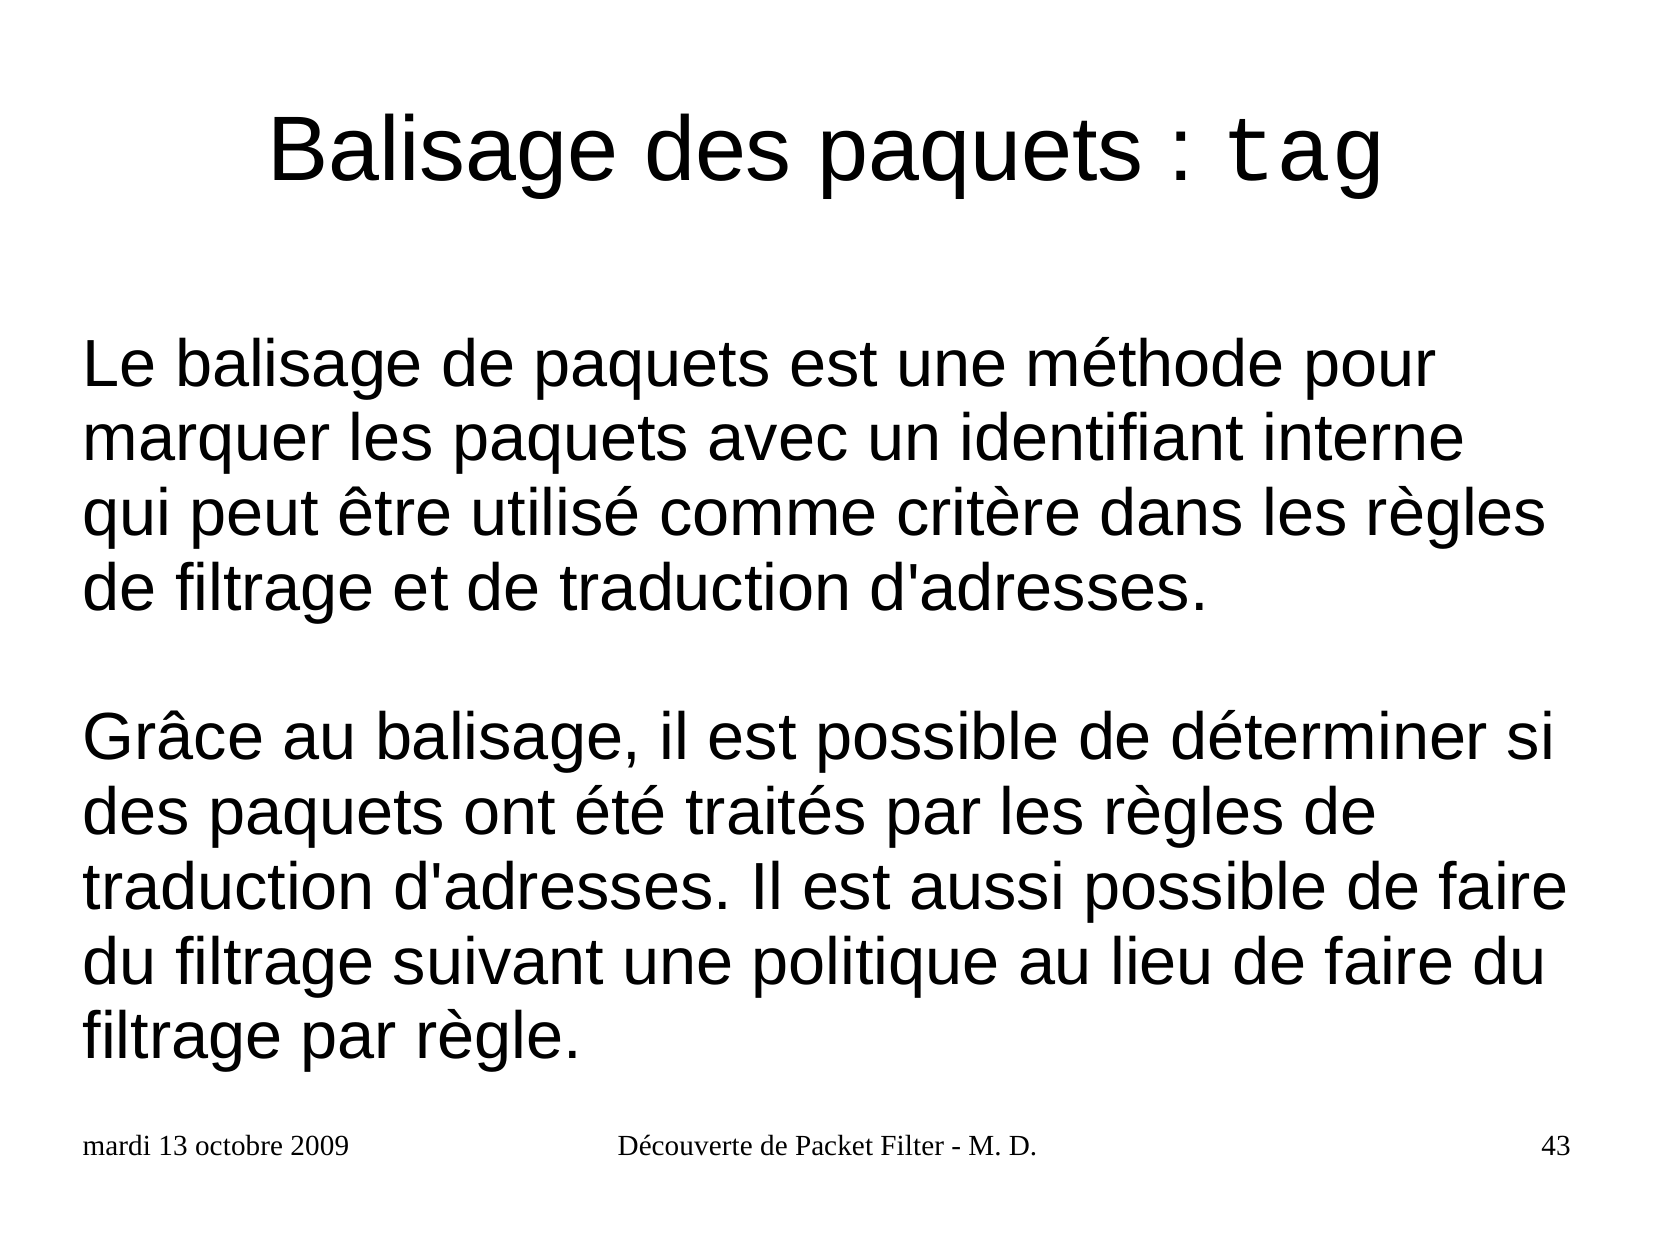

# Balisage des paquets : tag
Le balisage de paquets est une méthode pour marquer les paquets avec un identifiant interne qui peut être utilisé comme critère dans les règles de filtrage et de traduction d'adresses.
Grâce au balisage, il est possible de déterminer si des paquets ont été traités par les règles de traduction d'adresses. Il est aussi possible de faire du filtrage suivant une politique au lieu de faire du filtrage par règle.
mardi 13 octobre 2009
Découverte de Packet Filter - M. D.
43